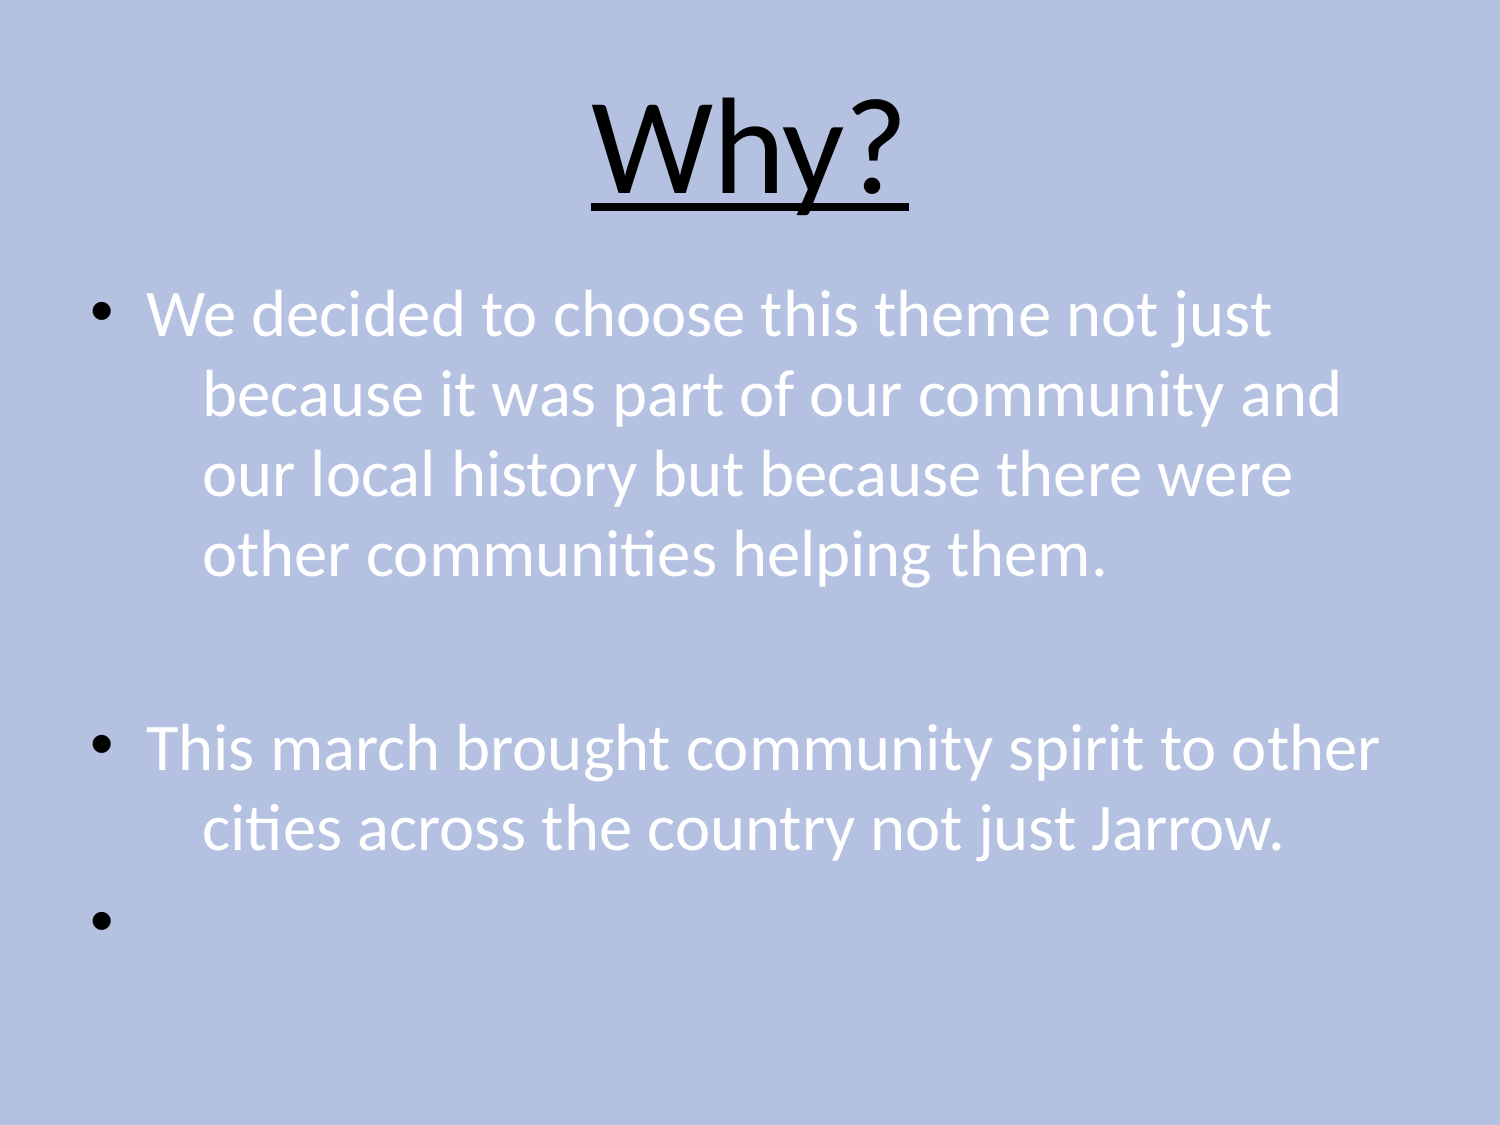

# Why?
We decided to choose this theme not just because it was part of our community and our local history but because there were other communities helping them.
This march brought community spirit to other cities across the country not just Jarrow.